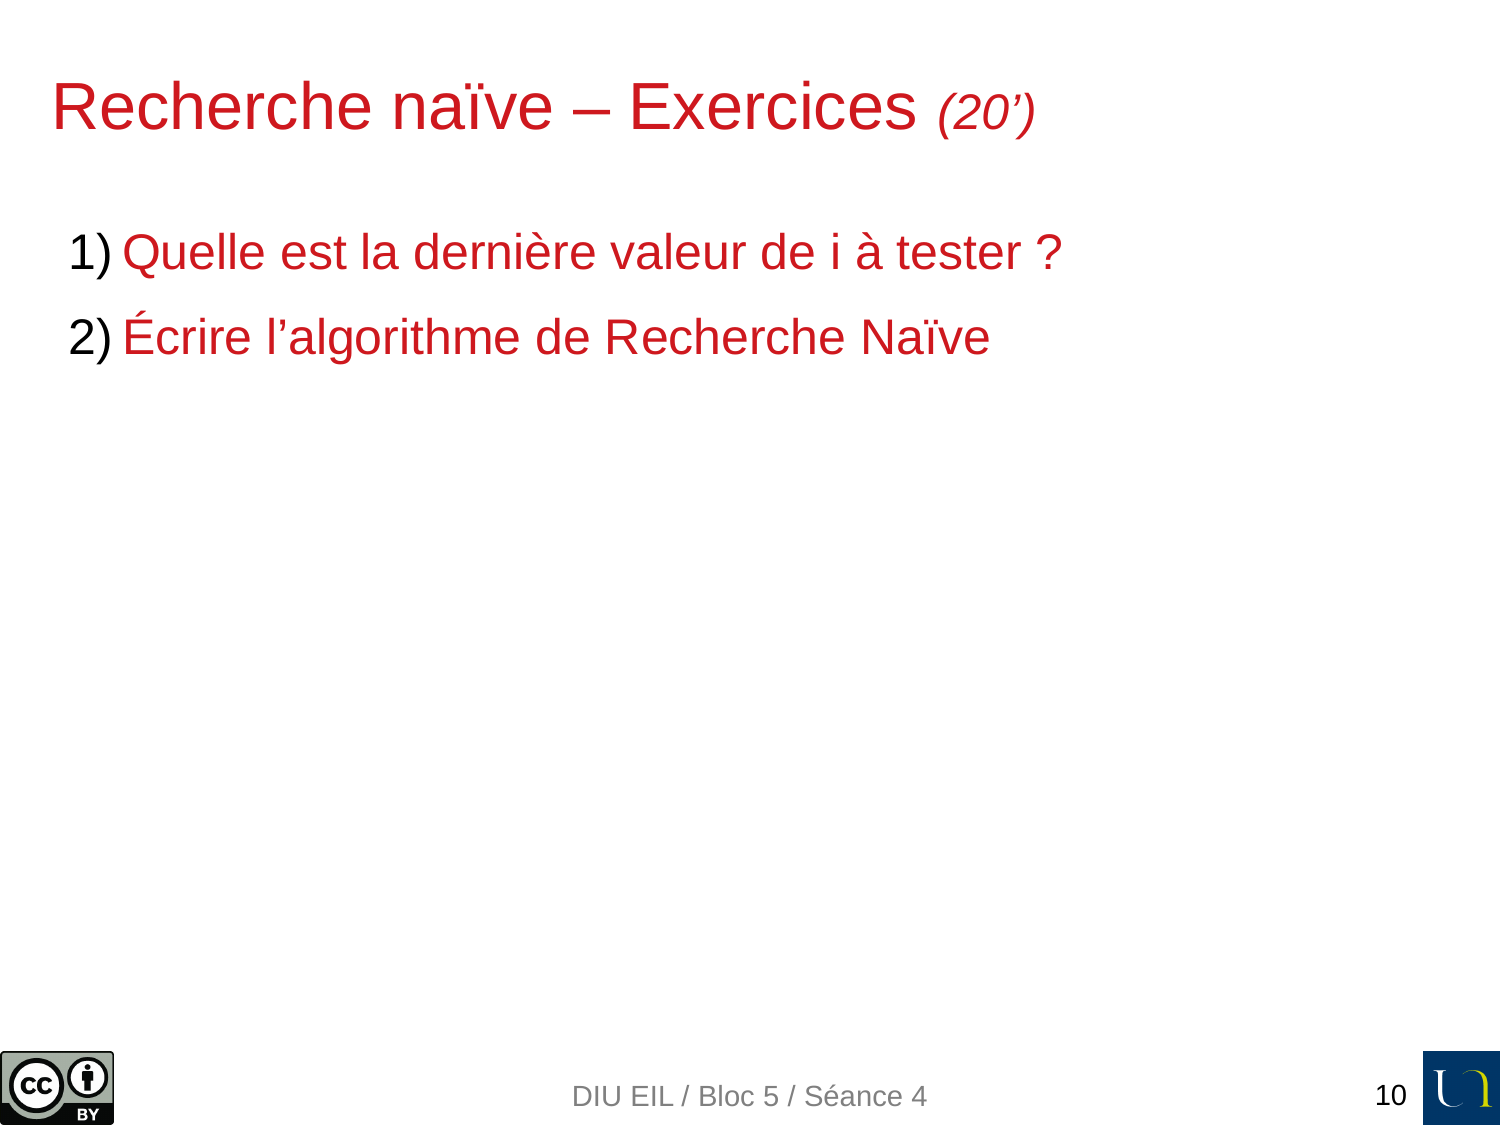

# Recherche naïve – Exercices (20’)
Quelle est la dernière valeur de i à tester ?
Écrire l’algorithme de Recherche Naïve
10